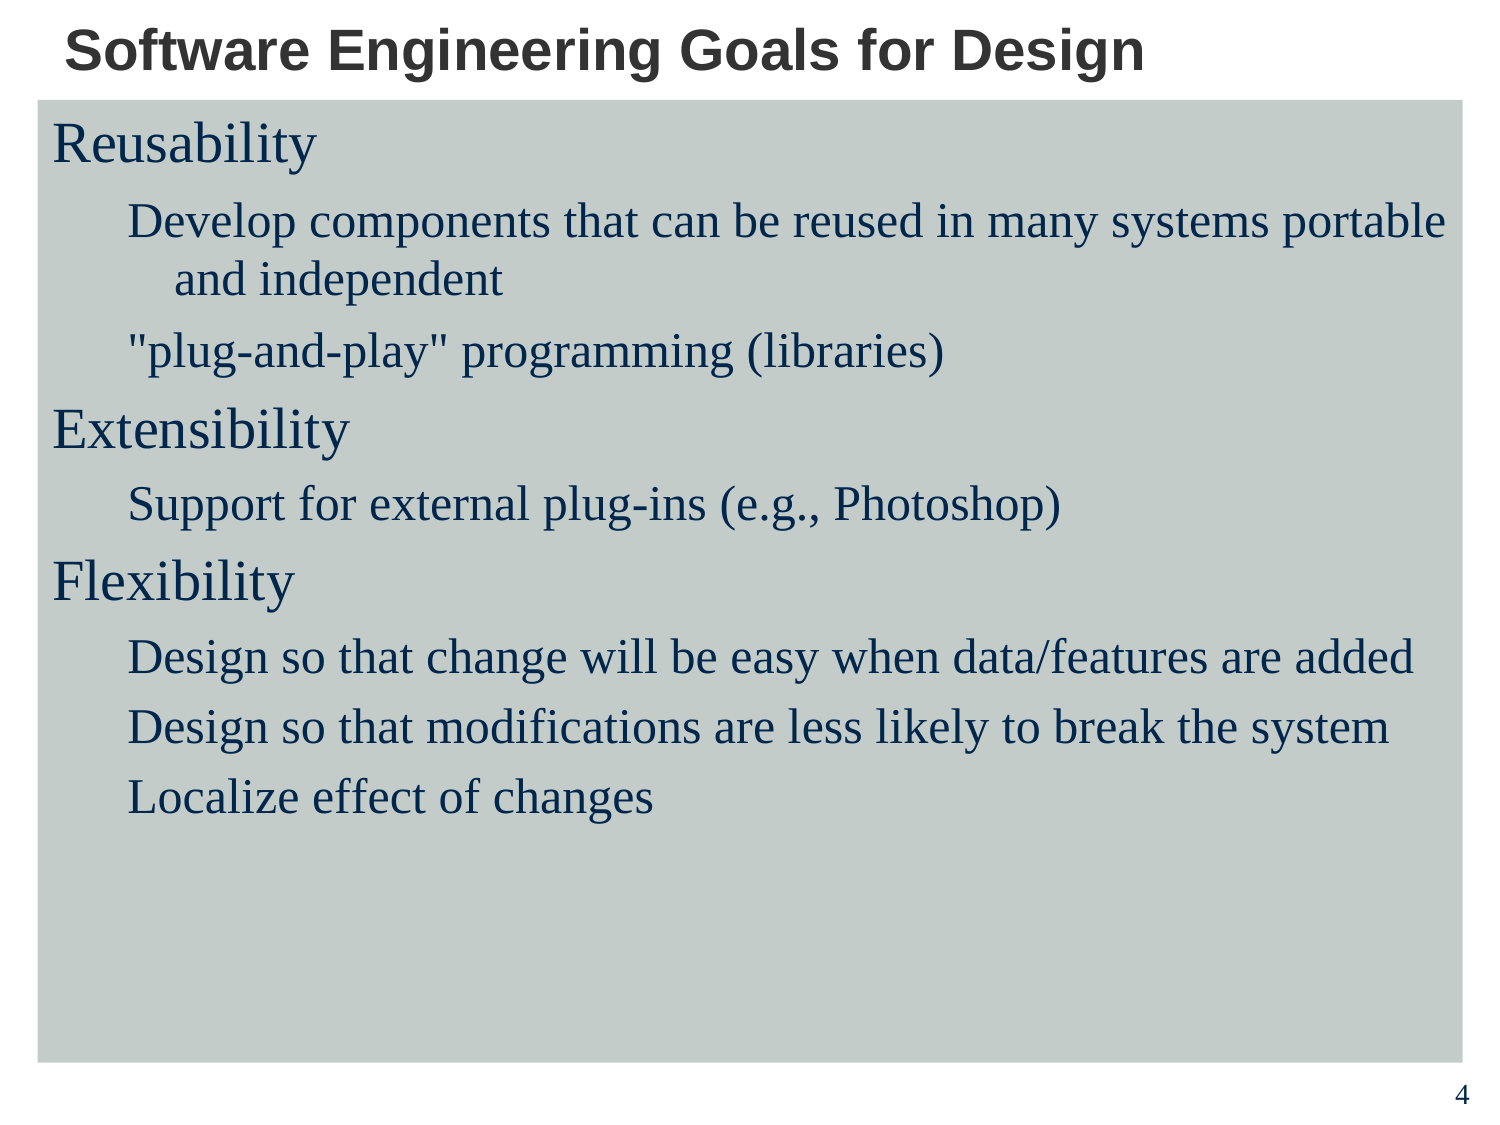

# Software Engineering Goals for Design
Reusability
Develop components that can be reused in many systems portable and independent
"plug-and-play" programming (libraries)
Extensibility
Support for external plug-ins (e.g., Photoshop)
Flexibility
Design so that change will be easy when data/features are added
Design so that modifications are less likely to break the system
Localize effect of changes